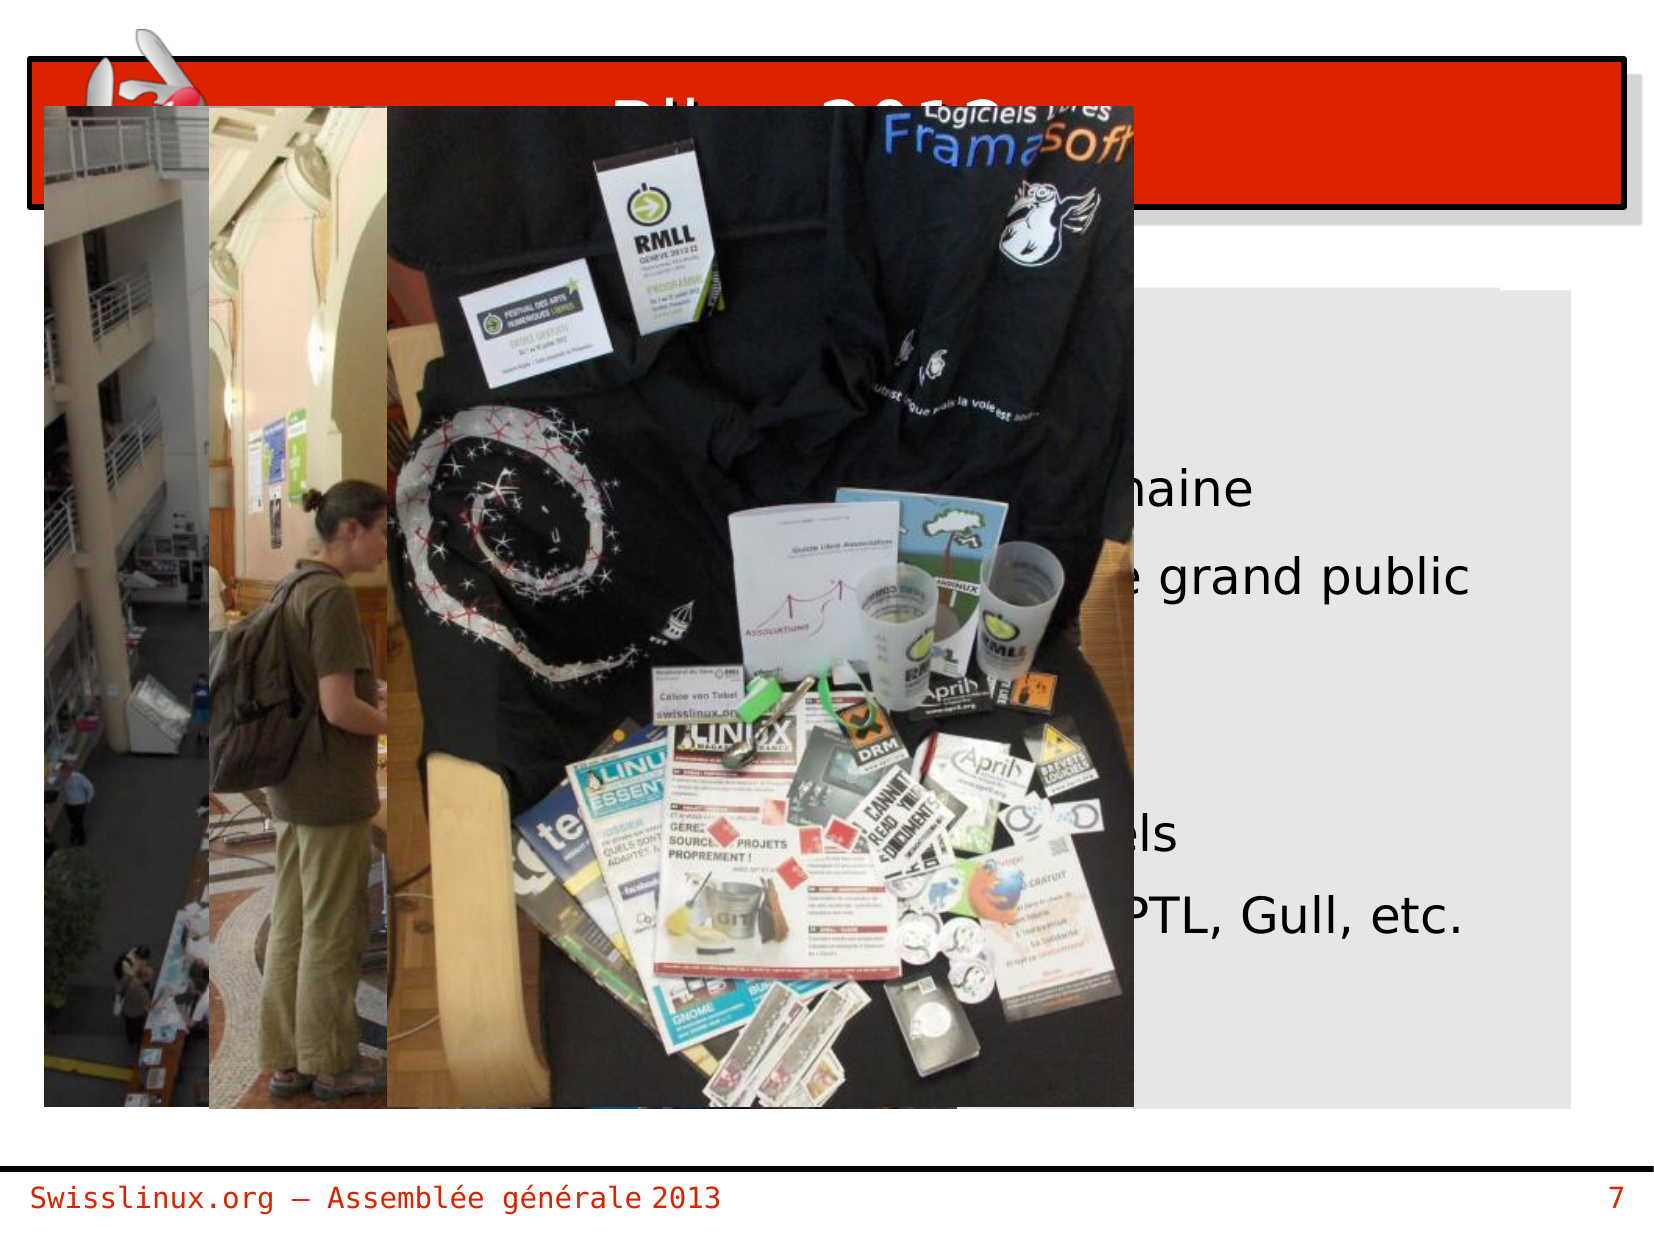

# Bilan 2012
 Gros travail de la part de l'organisation des RMLL
 6 jours, près de 300 conférences/ateliers
 4 lieux à Genève
  ??? Conférenciers
  ??? litres de Bière Libre
 Bémol : peu de grand public
 « Une très bonne édition ! »
 En 2013 à Bruxelles du 6 au 11 juillet
 (20 jan.) Assemblée, EPFL, Lausanne
 (28 jan.) Sloday 2.1
 (14 avril) Geekerie de printemps, FixMe
 (7-12 juillet) RMLL, Genève
 (18 août) Grillade, Parc du Bourget, Laus.
 (21 octobre) Geekerie d'automne, PTL
Côté Swisslinux.org :
 Un stand tout au long de la semaine
 Une présence assurée sur le we grand public
 Nombreux contacts associatifs
 Adhésion à l'April
 Nouveaux membres potentiels
 Liens renforcés avec FixMe, PTL, Gull, etc.
 Très motivant !
25 Janvier 2013
7